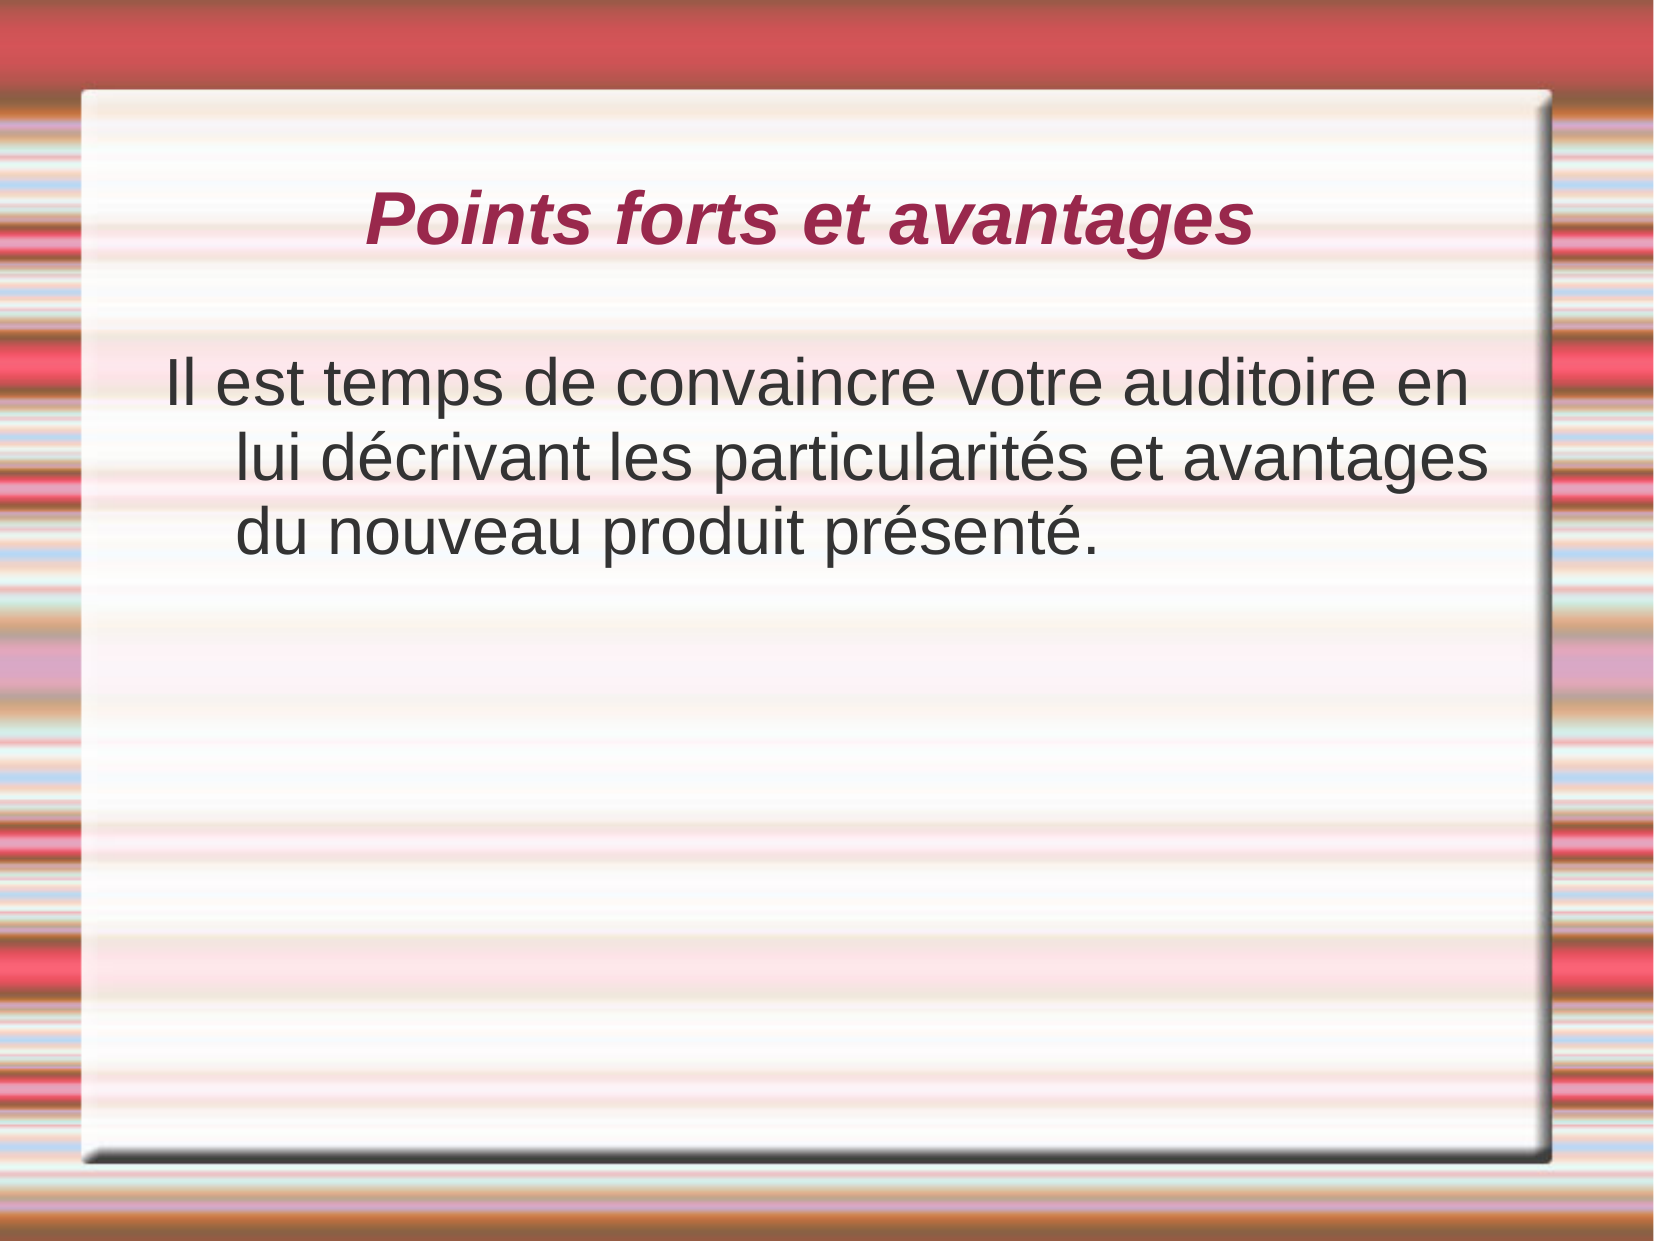

# Points forts et avantages
Il est temps de convaincre votre auditoire en lui décrivant les particularités et avantages du nouveau produit présenté.